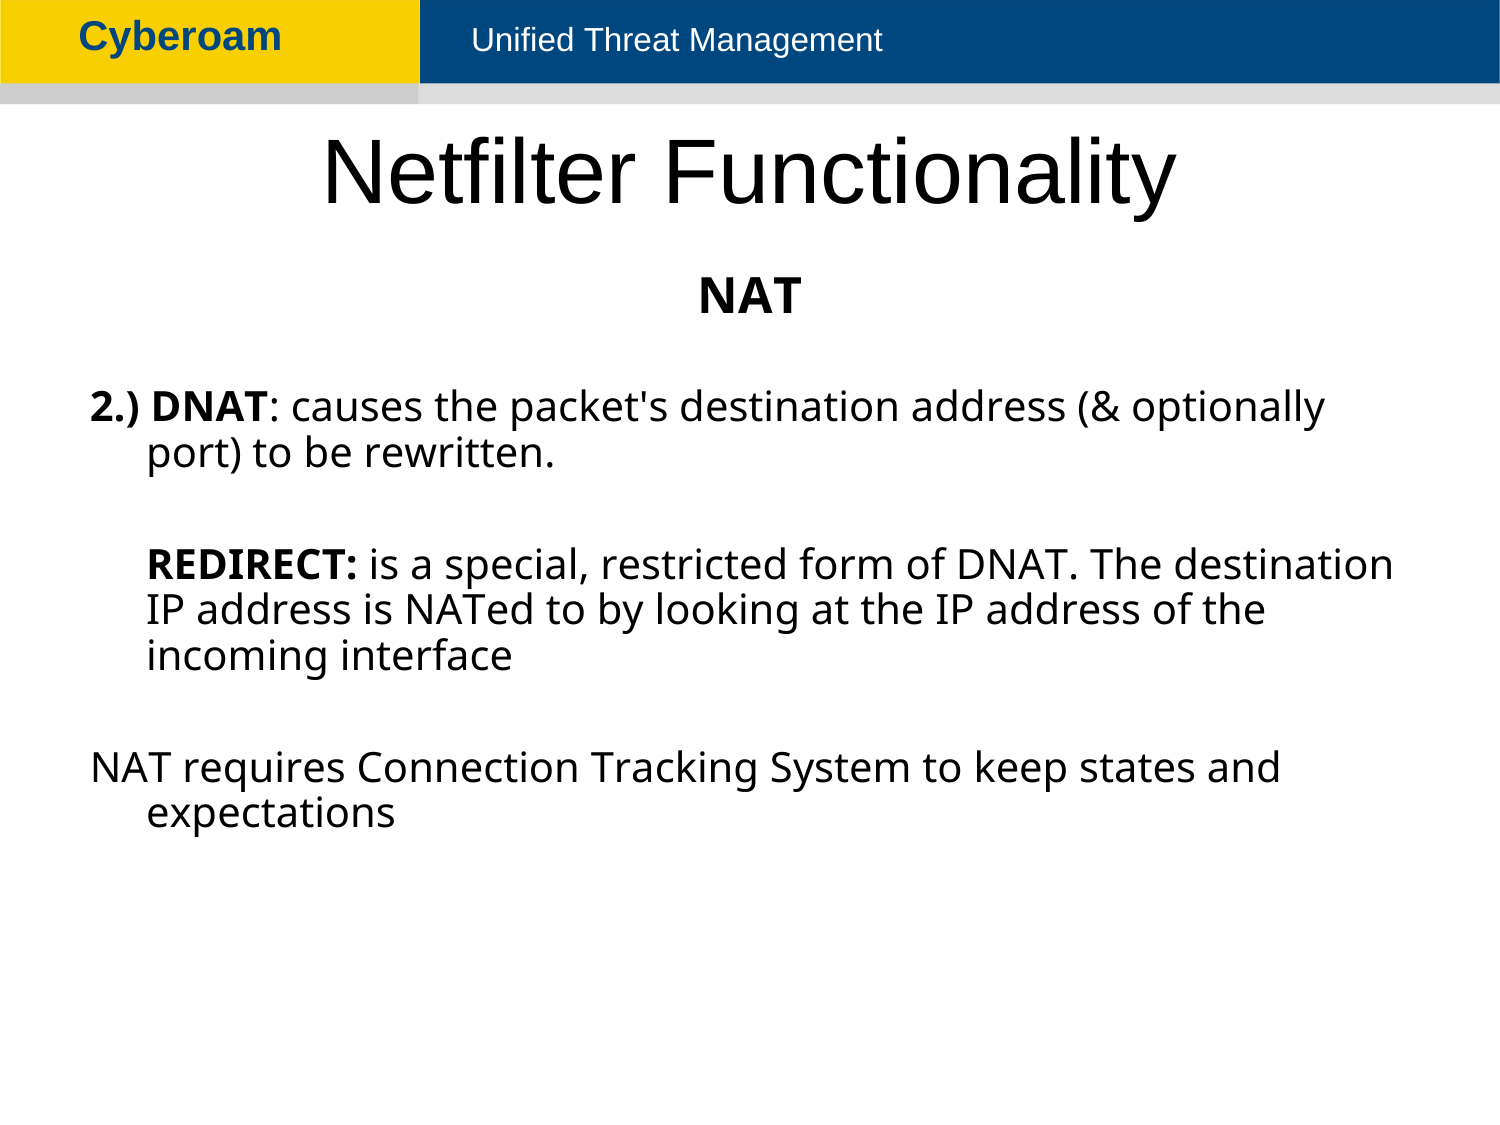

# Netfilter Functionality
NAT
2.) DNAT: causes the packet's destination address (& optionally port) to be rewritten.
	REDIRECT: is a special, restricted form of DNAT. The destination IP address is NATed to by looking at the IP address of the incoming interface
NAT requires Connection Tracking System to keep states and expectations